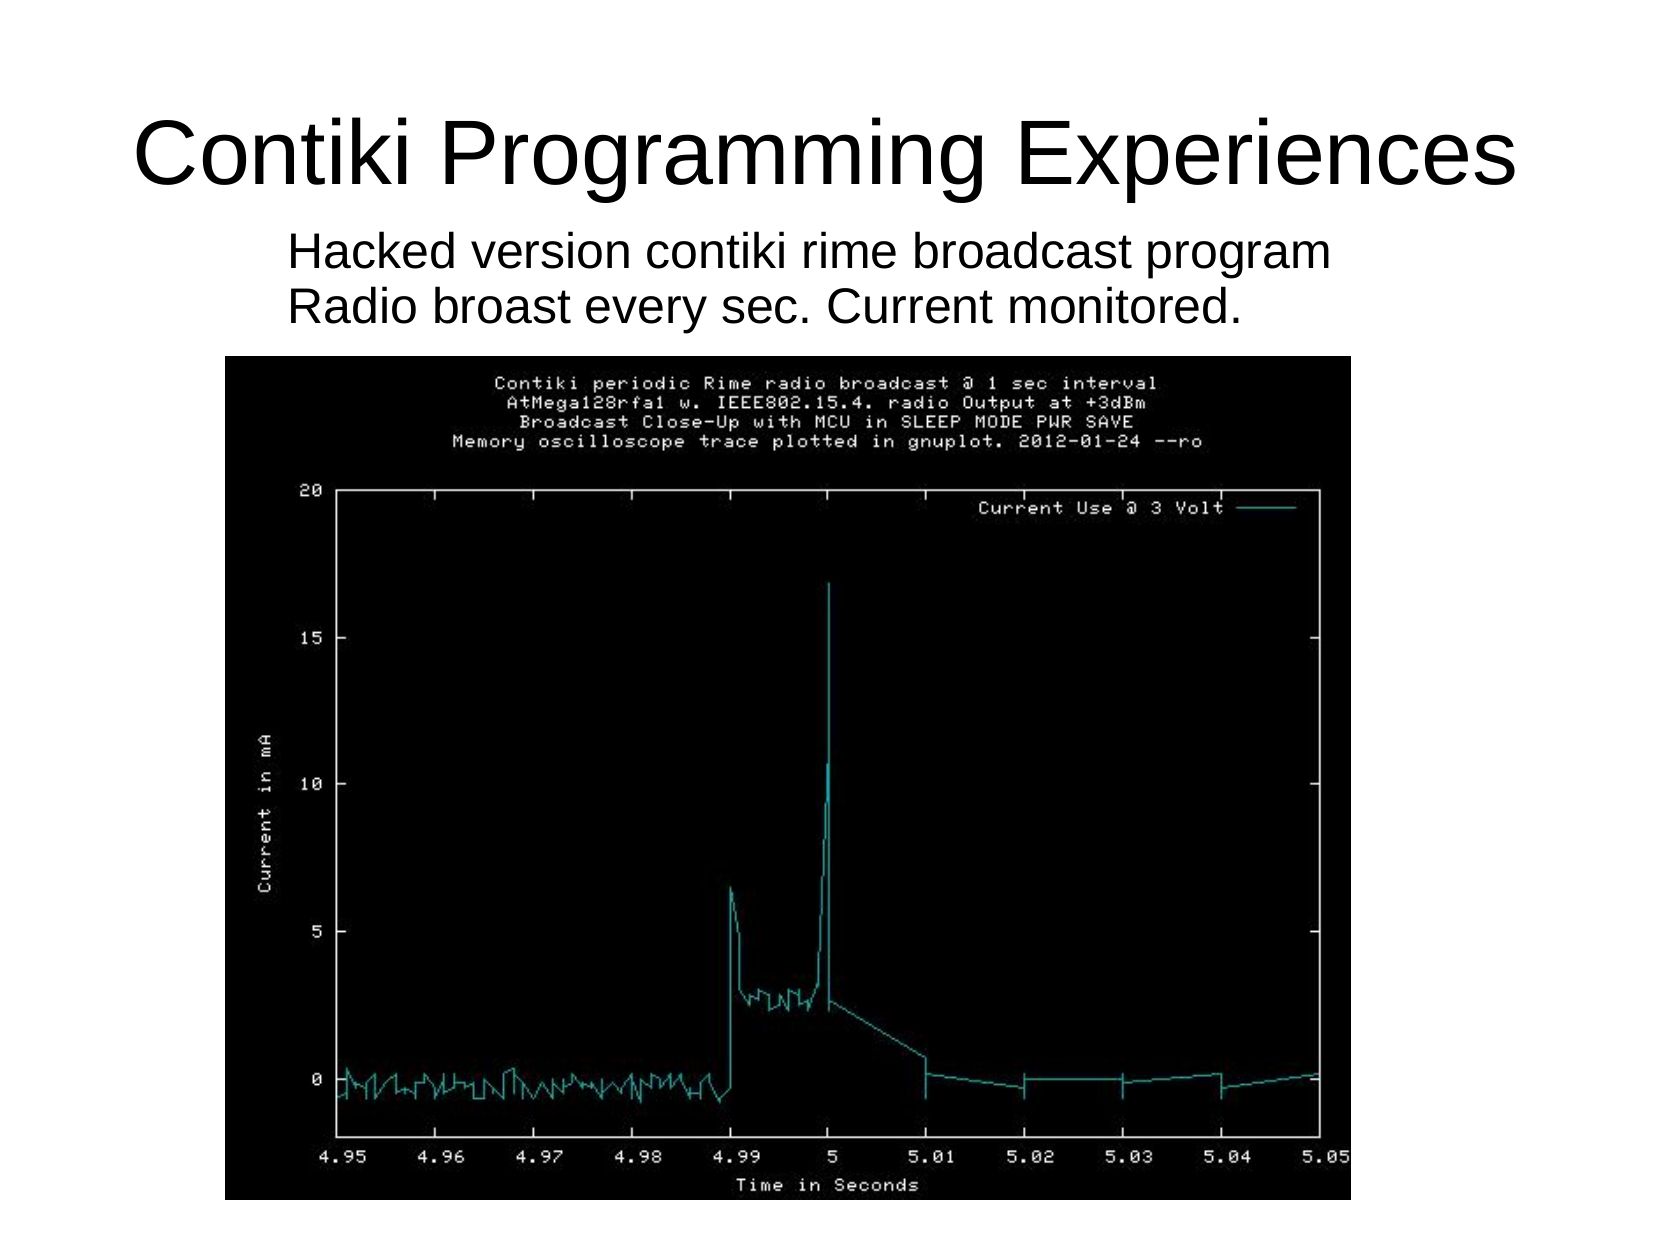

# Contiki Programming Experiences
Hacked version contiki rime broadcast program
Radio broast every sec. Current monitored.